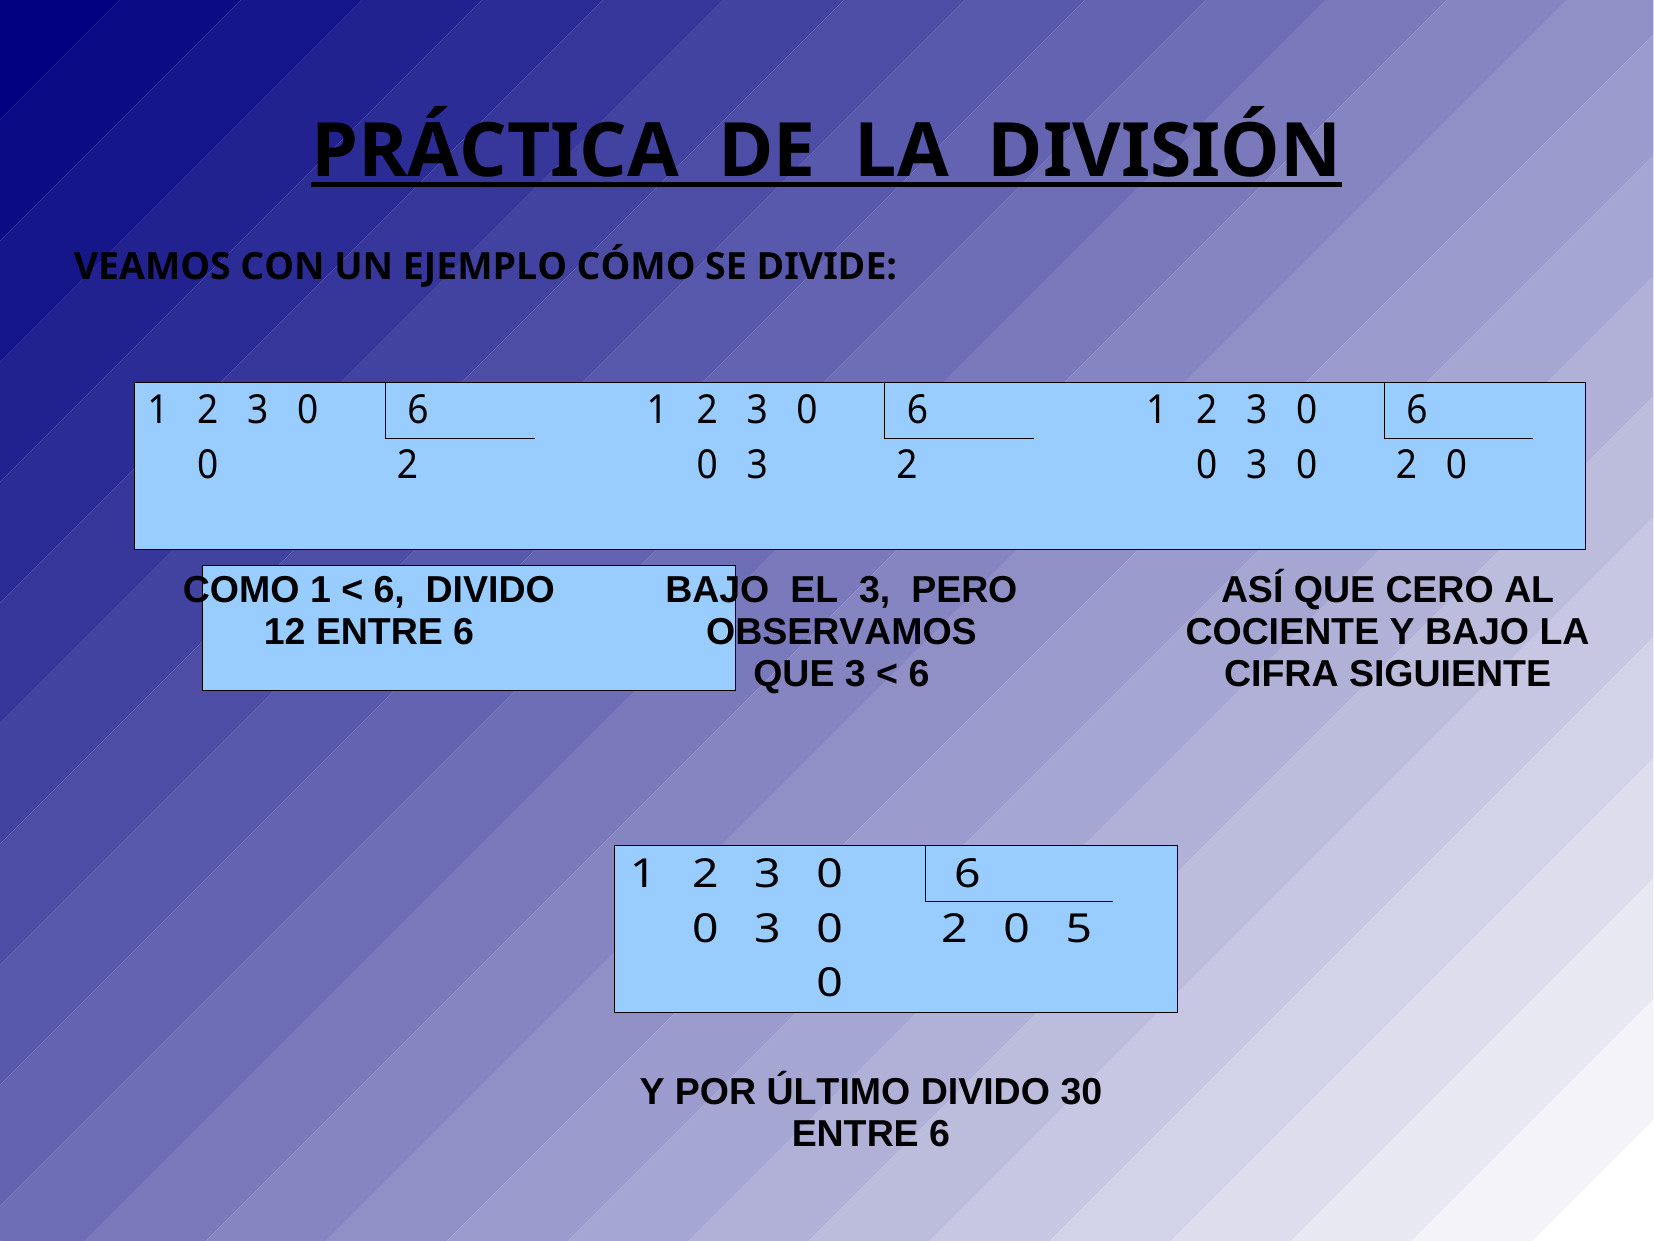

PRÁCTICA DE LA DIVISIÓN
VEAMOS CON UN EJEMPLO CÓMO SE DIVIDE:
COMO 1 < 6, DIVIDO 12 ENTRE 6
BAJO EL 3, PERO OBSERVAMOS QUE 3 < 6
ASÍ QUE CERO AL COCIENTE Y BAJO LA CIFRA SIGUIENTE
Y POR ÚLTIMO DIVIDO 30 ENTRE 6